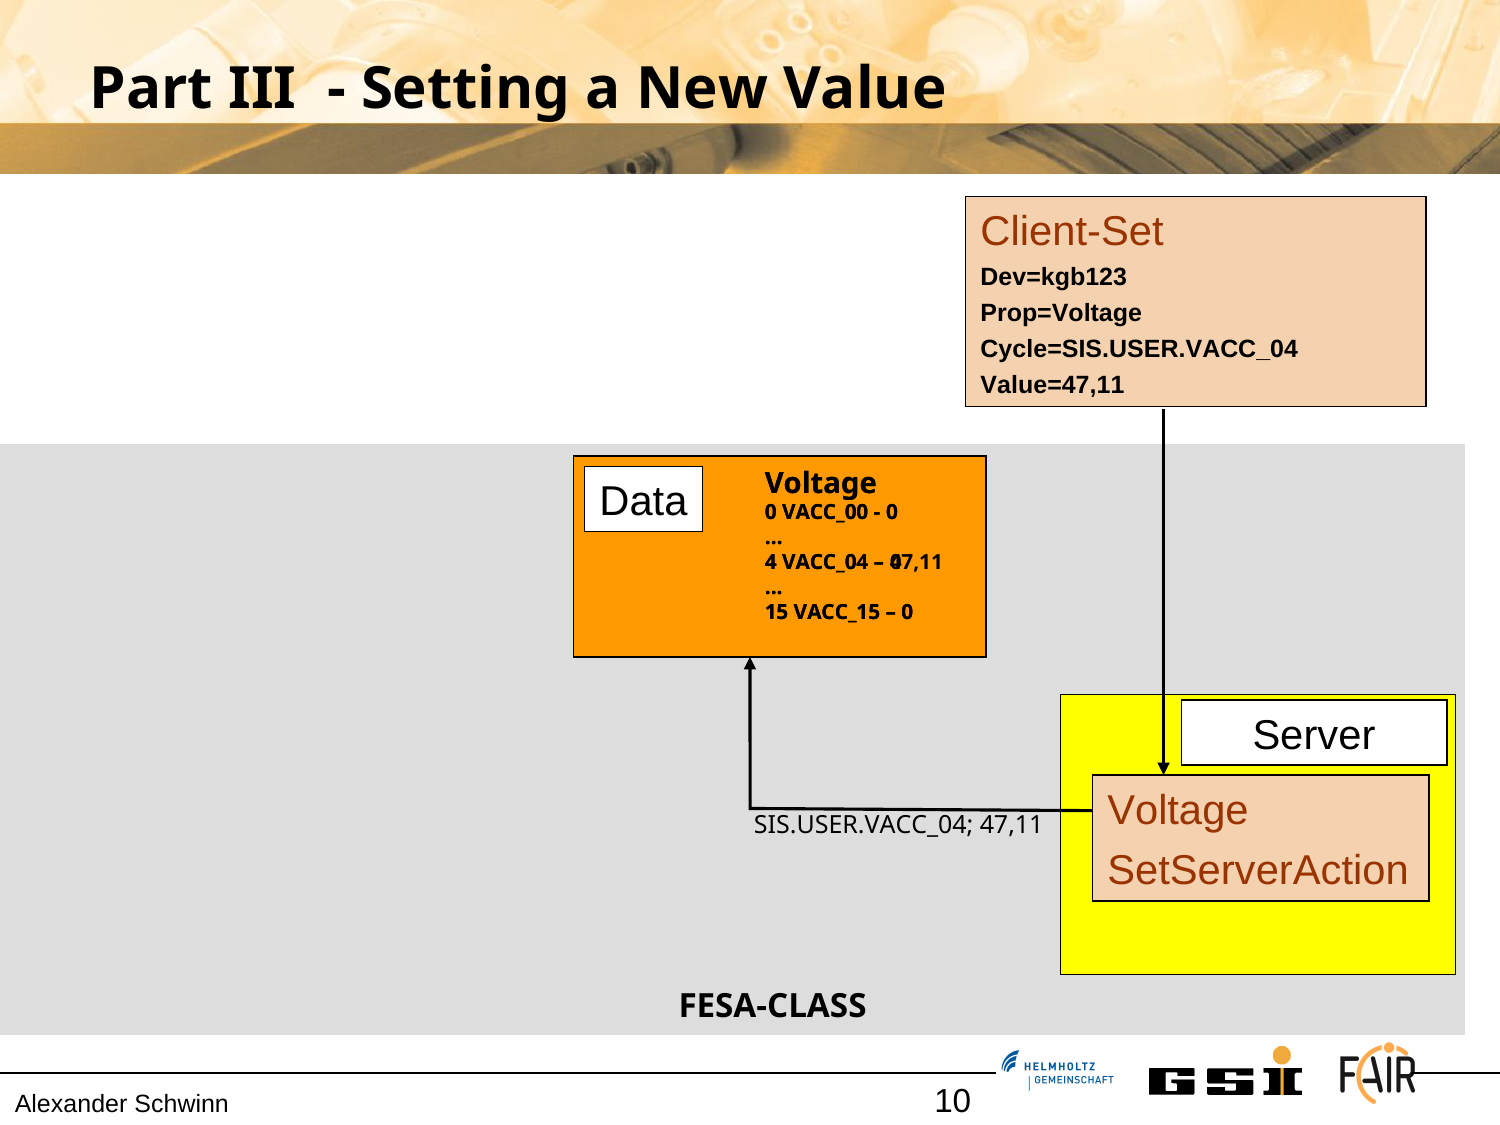

# Part III - Setting a New Value
Client-Set
Dev=kgb123
Prop=Voltage
Cycle=SIS.USER.VACC_04
Value=47,11
Voltage
0 VACC_00 - 0
…
4 VACC_04 – 0
...
15 VACC_15 – 0
Voltage
0 VACC_00 - 0
…
4 VACC_04 – 47,11
...
15 VACC_15 – 0
Data
Server
Voltage
SetServerAction
SIS.USER.VACC_04; 47,11
FESA-CLASS
10